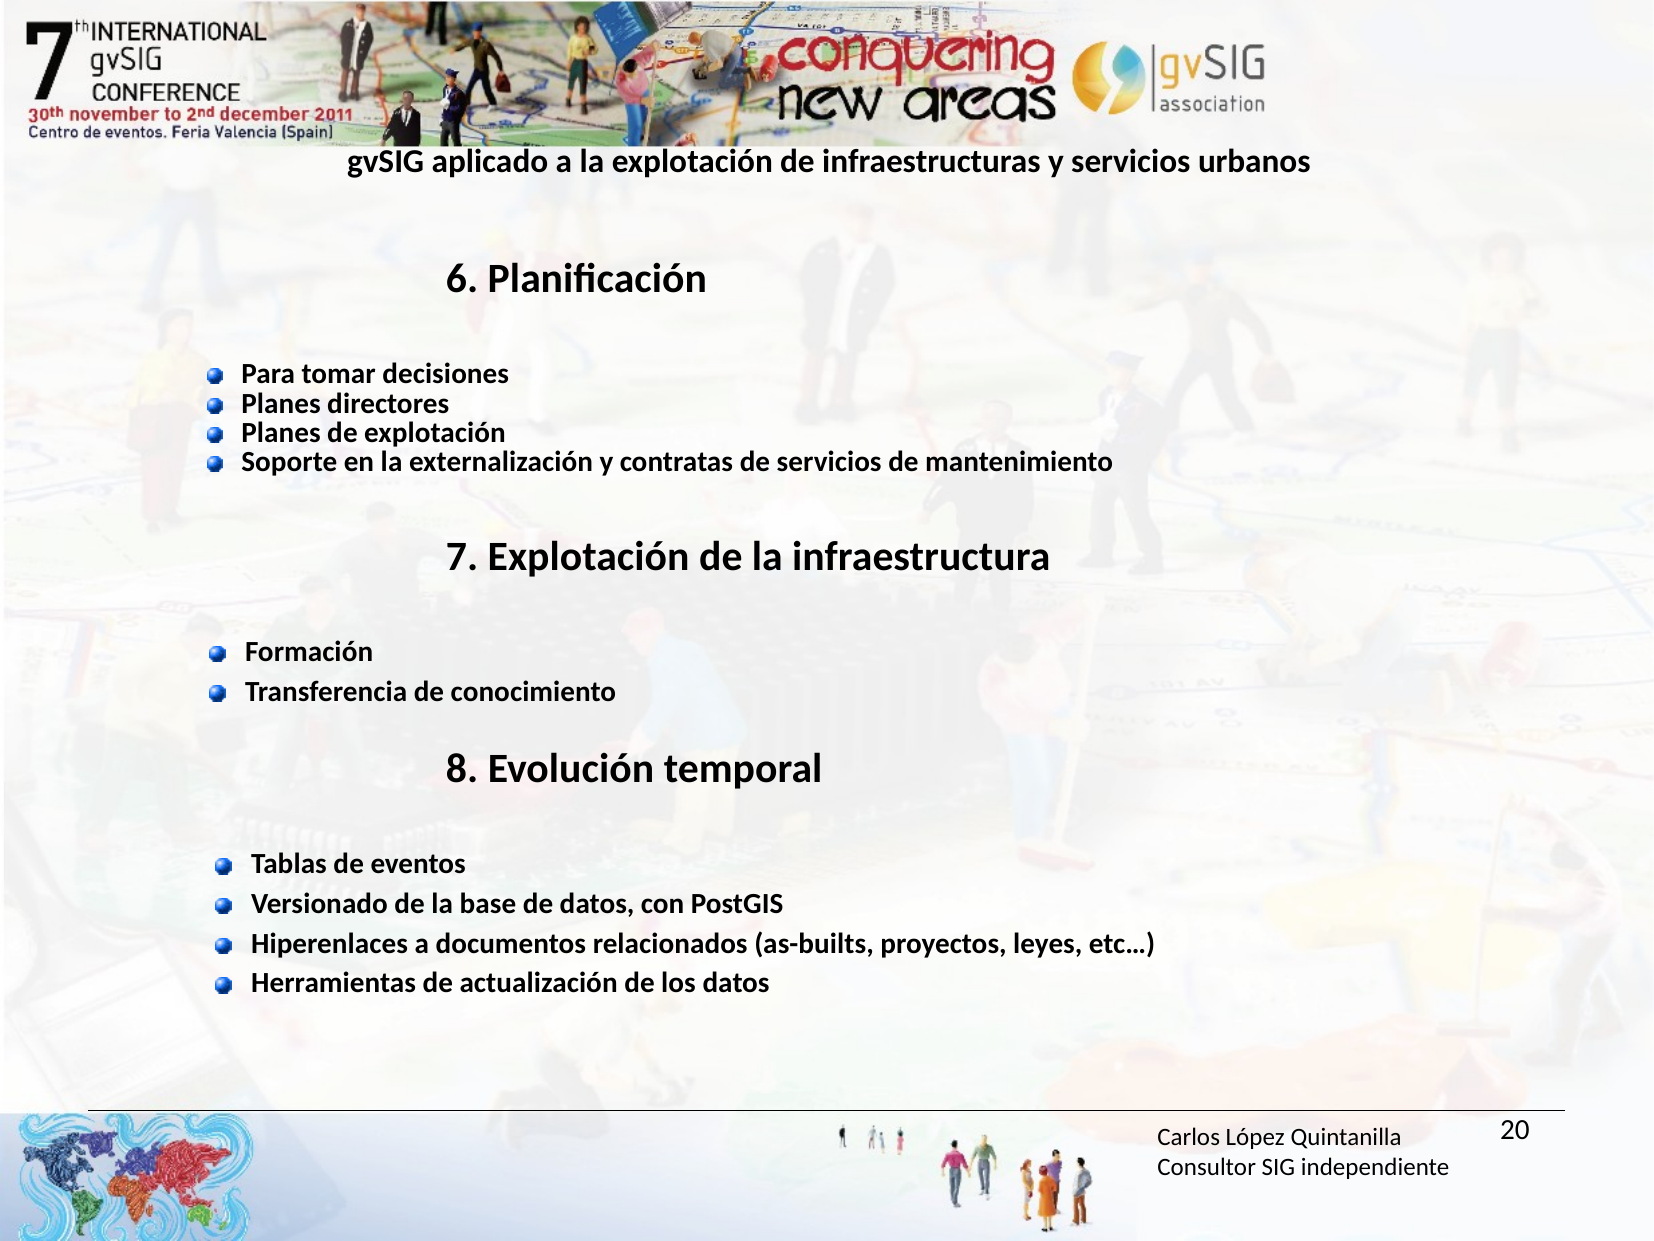

# gvSIG aplicado a la explotación de infraestructuras y servicios urbanos
6. Planificación
Para tomar decisiones
Planes directores
Planes de explotación
Soporte en la externalización y contratas de servicios de mantenimiento
7. Explotación de la infraestructura
Formación
Transferencia de conocimiento
8. Evolución temporal
Tablas de eventos
Versionado de la base de datos, con PostGIS
Hiperenlaces a documentos relacionados (as-builts, proyectos, leyes, etc…)
Herramientas de actualización de los datos
Carlos López Quintanilla
Consultor SIG independiente